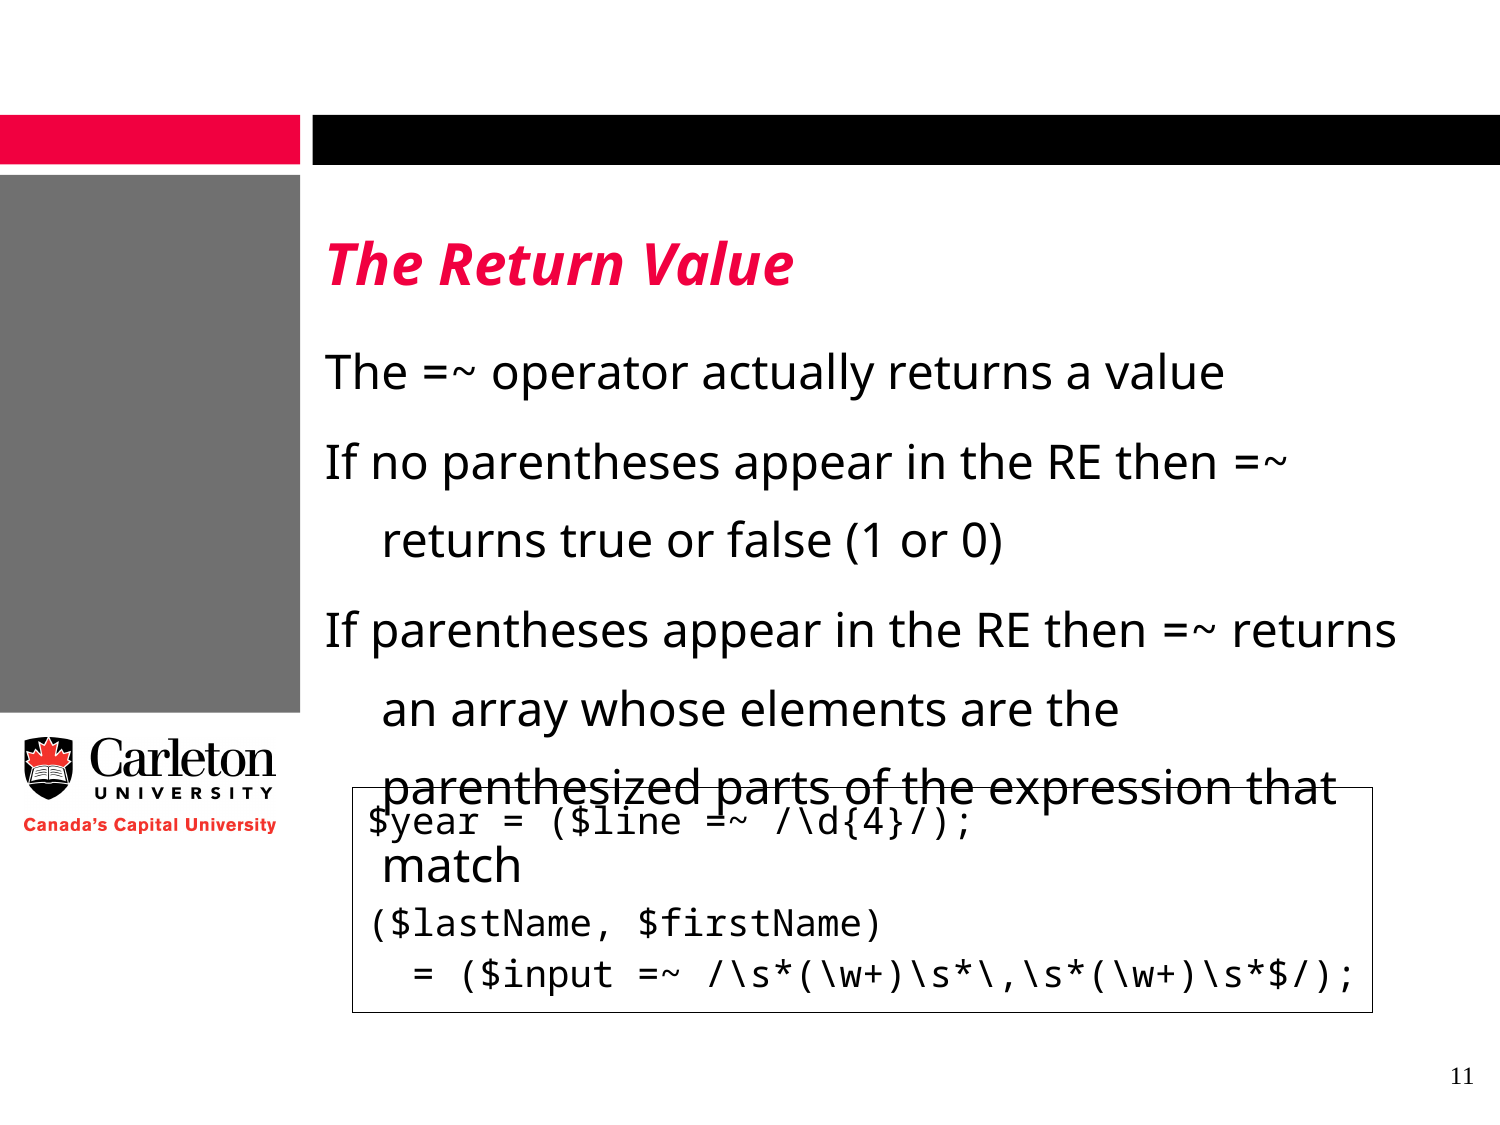

# The Return Value
The =~ operator actually returns a value
If no parentheses appear in the RE then =~ returns true or false (1 or 0)
If parentheses appear in the RE then =~ returns an array whose elements are the parenthesized parts of the expression that match
$year = ($line =~ /\d{4}/);
($lastName, $firstName)
 = ($input =~ /\s*(\w+)\s*\,\s*(\w+)\s*$/);
11